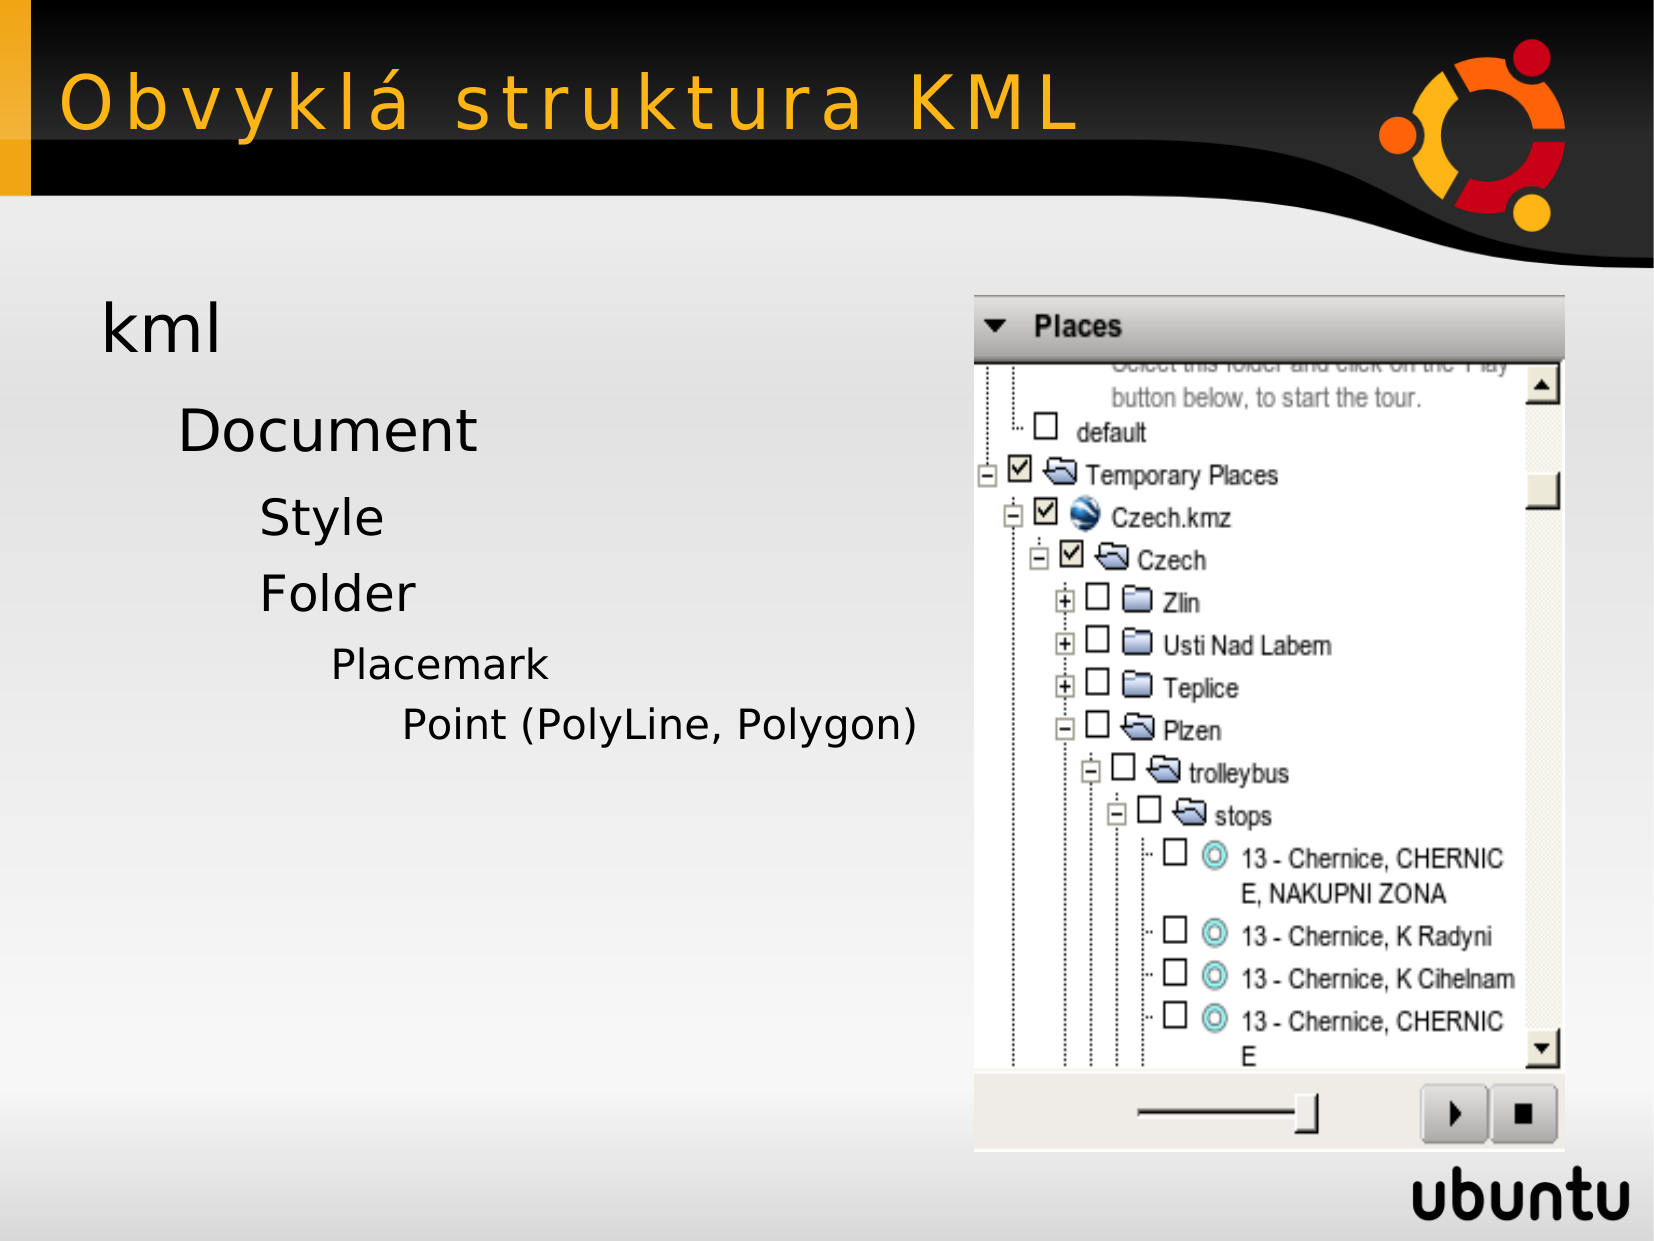

# Obvyklá struktura KML
kml
Document
Style
Folder
Placemark
Point (PolyLine, Polygon)